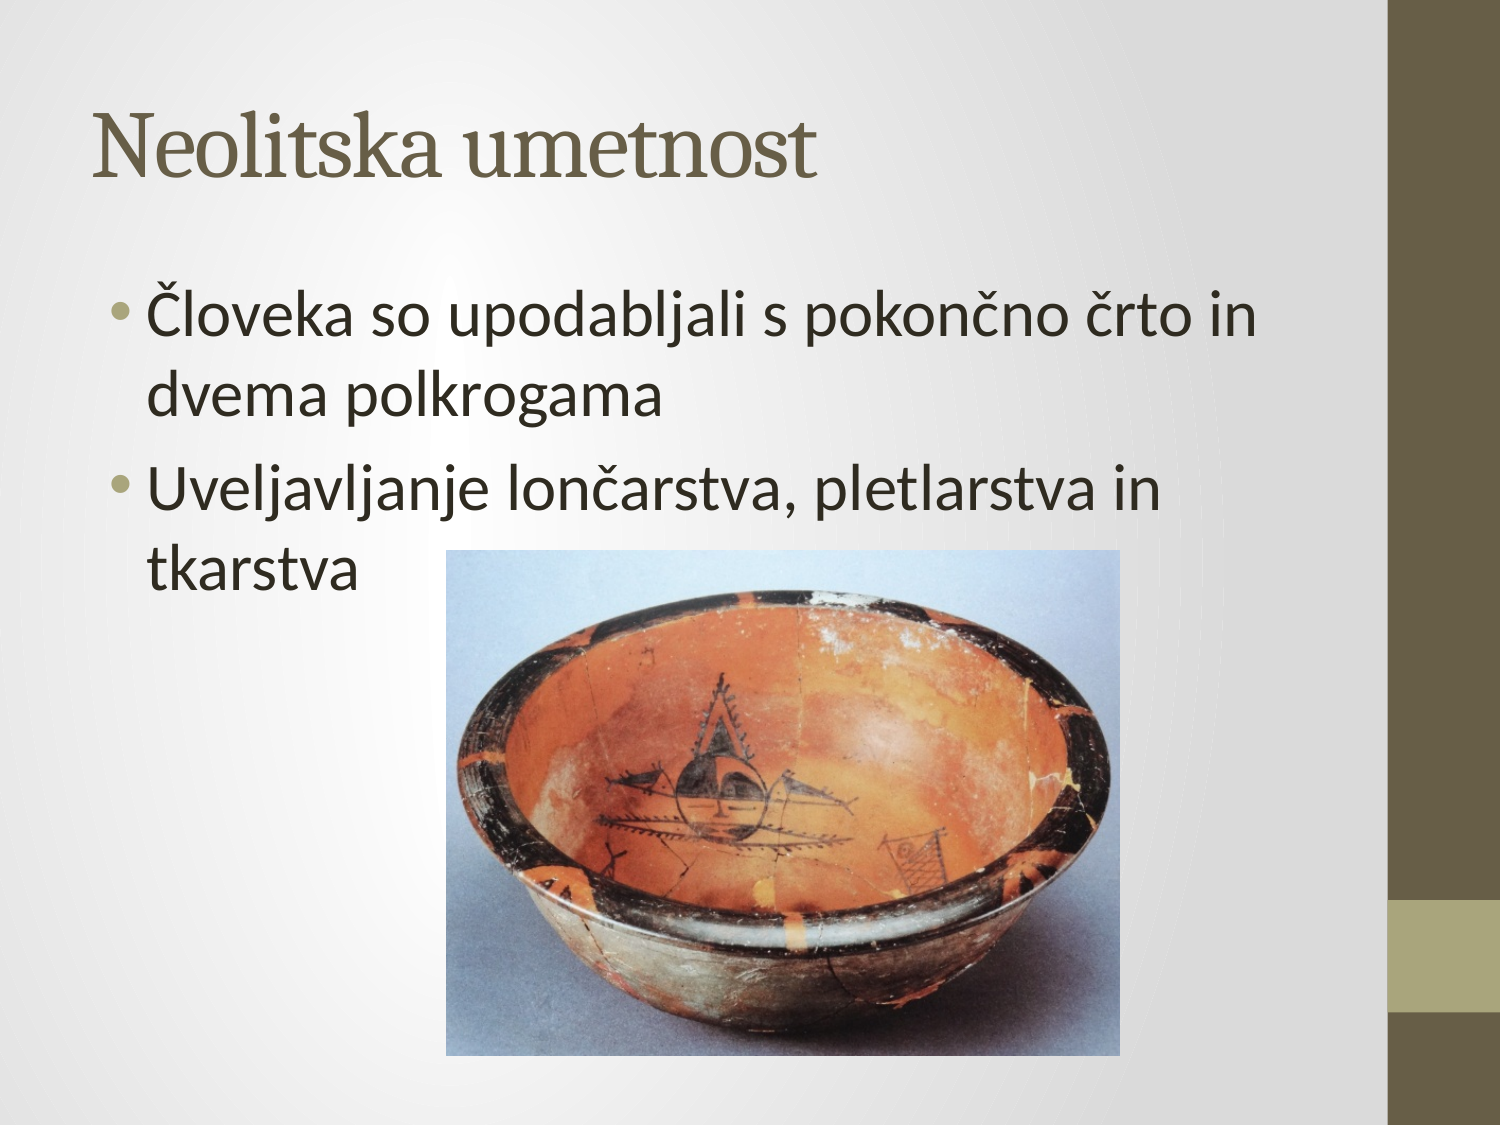

# Neolitska umetnost
Človeka so upodabljali s pokončno črto in dvema polkrogama
Uveljavljanje lončarstva, pletlarstva in tkarstva